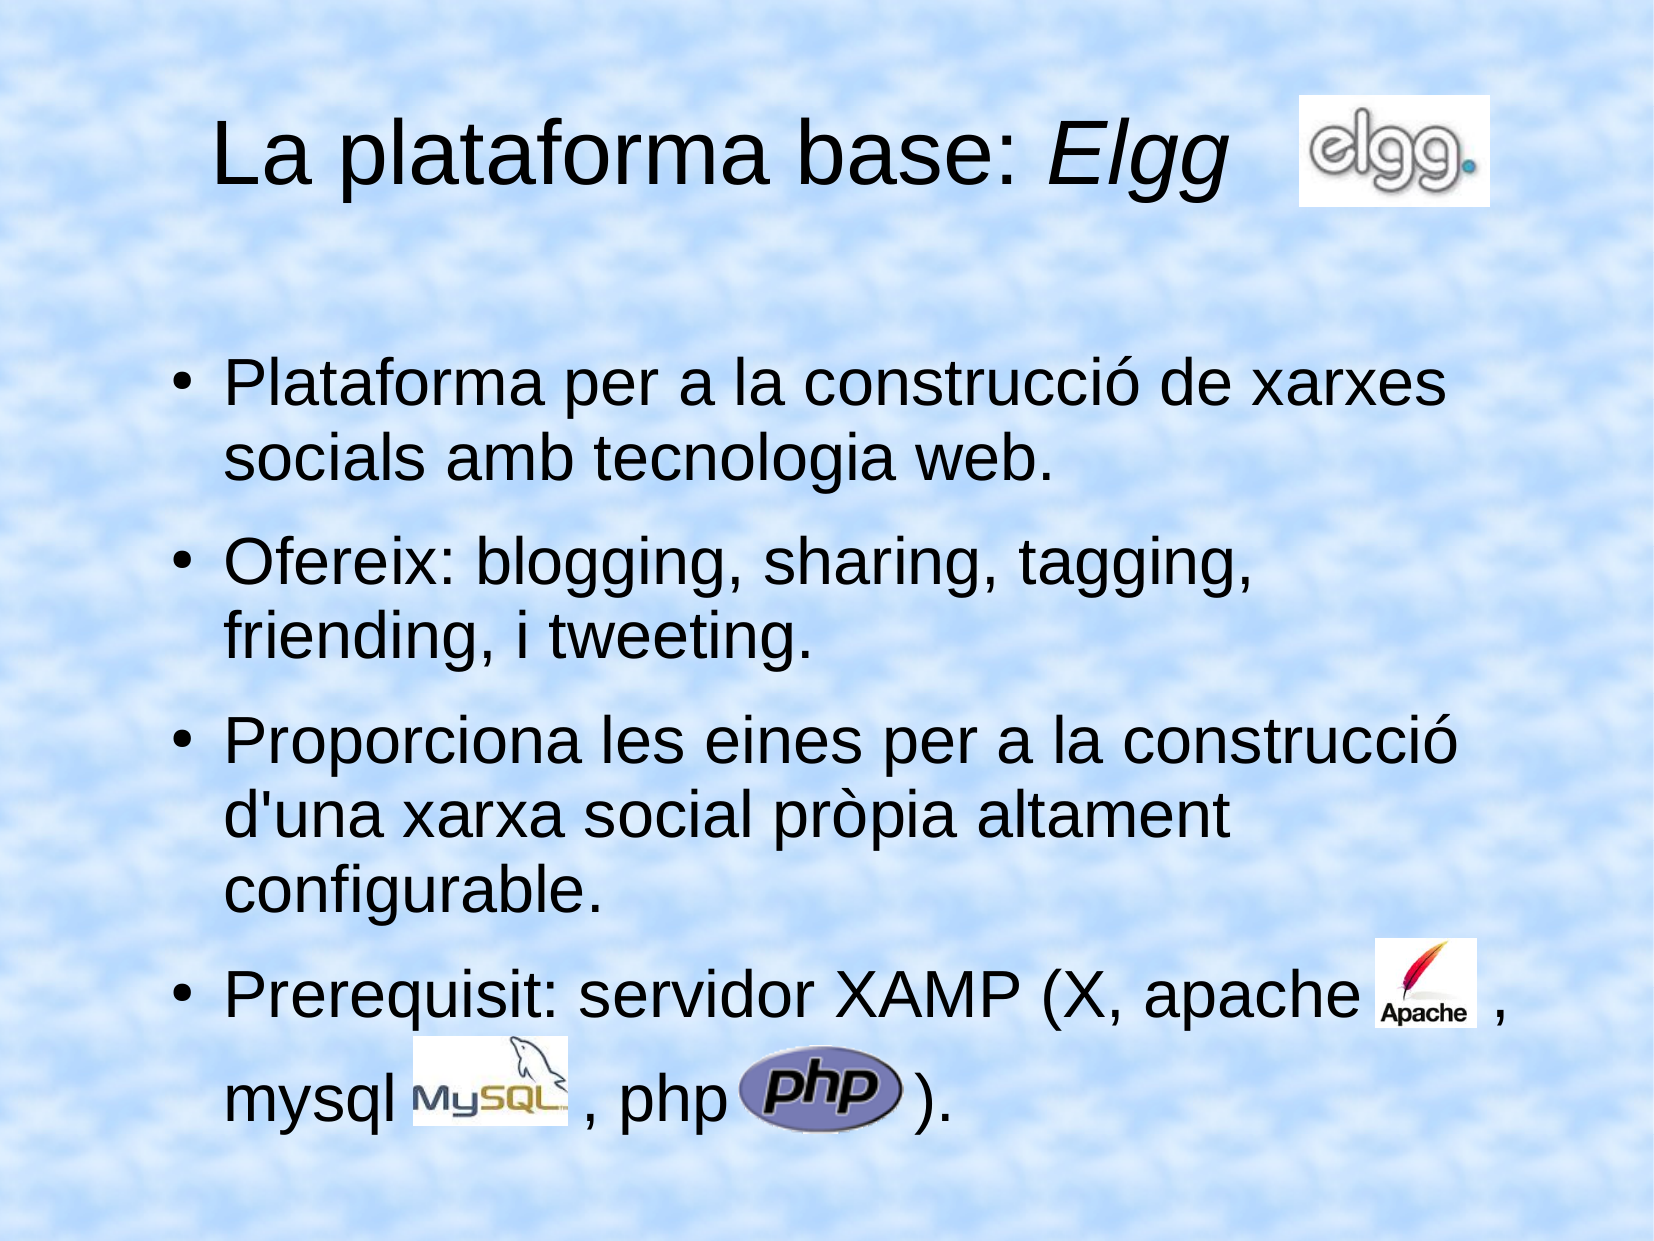

# La plataforma base: Elgg
Plataforma per a la construcció de xarxes socials amb tecnologia web.
Ofereix: blogging, sharing, tagging, friending, i tweeting.
Proporciona les eines per a la construcció d'una xarxa social pròpia altament configurable.
Prerequisit: servidor XAMP (X, apache ,
mysql , php ).